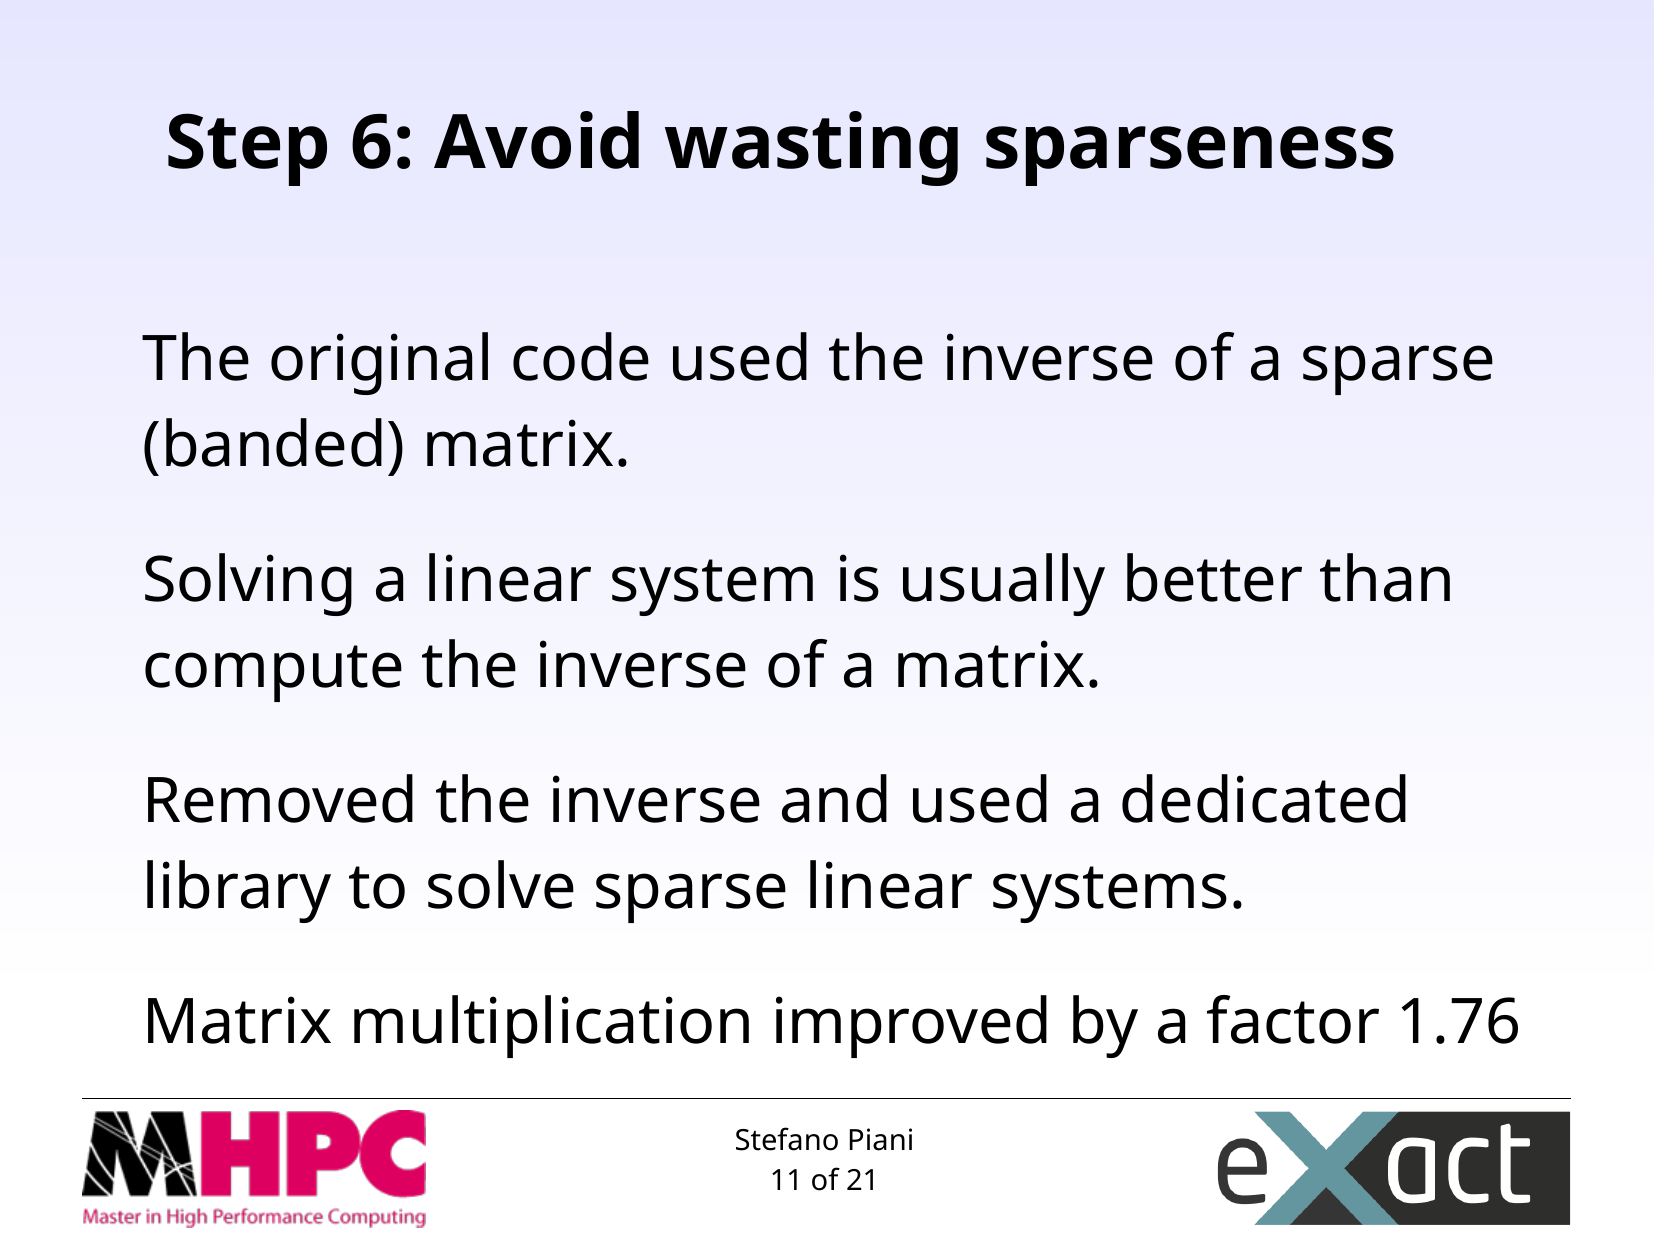

# Step 6: Avoid wasting sparseness
The original code used the inverse of a sparse (banded) matrix.
Solving a linear system is usually better than compute the inverse of a matrix.
Removed the inverse and used a dedicated library to solve sparse linear systems.
Matrix multiplication improved by a factor 1.76
11